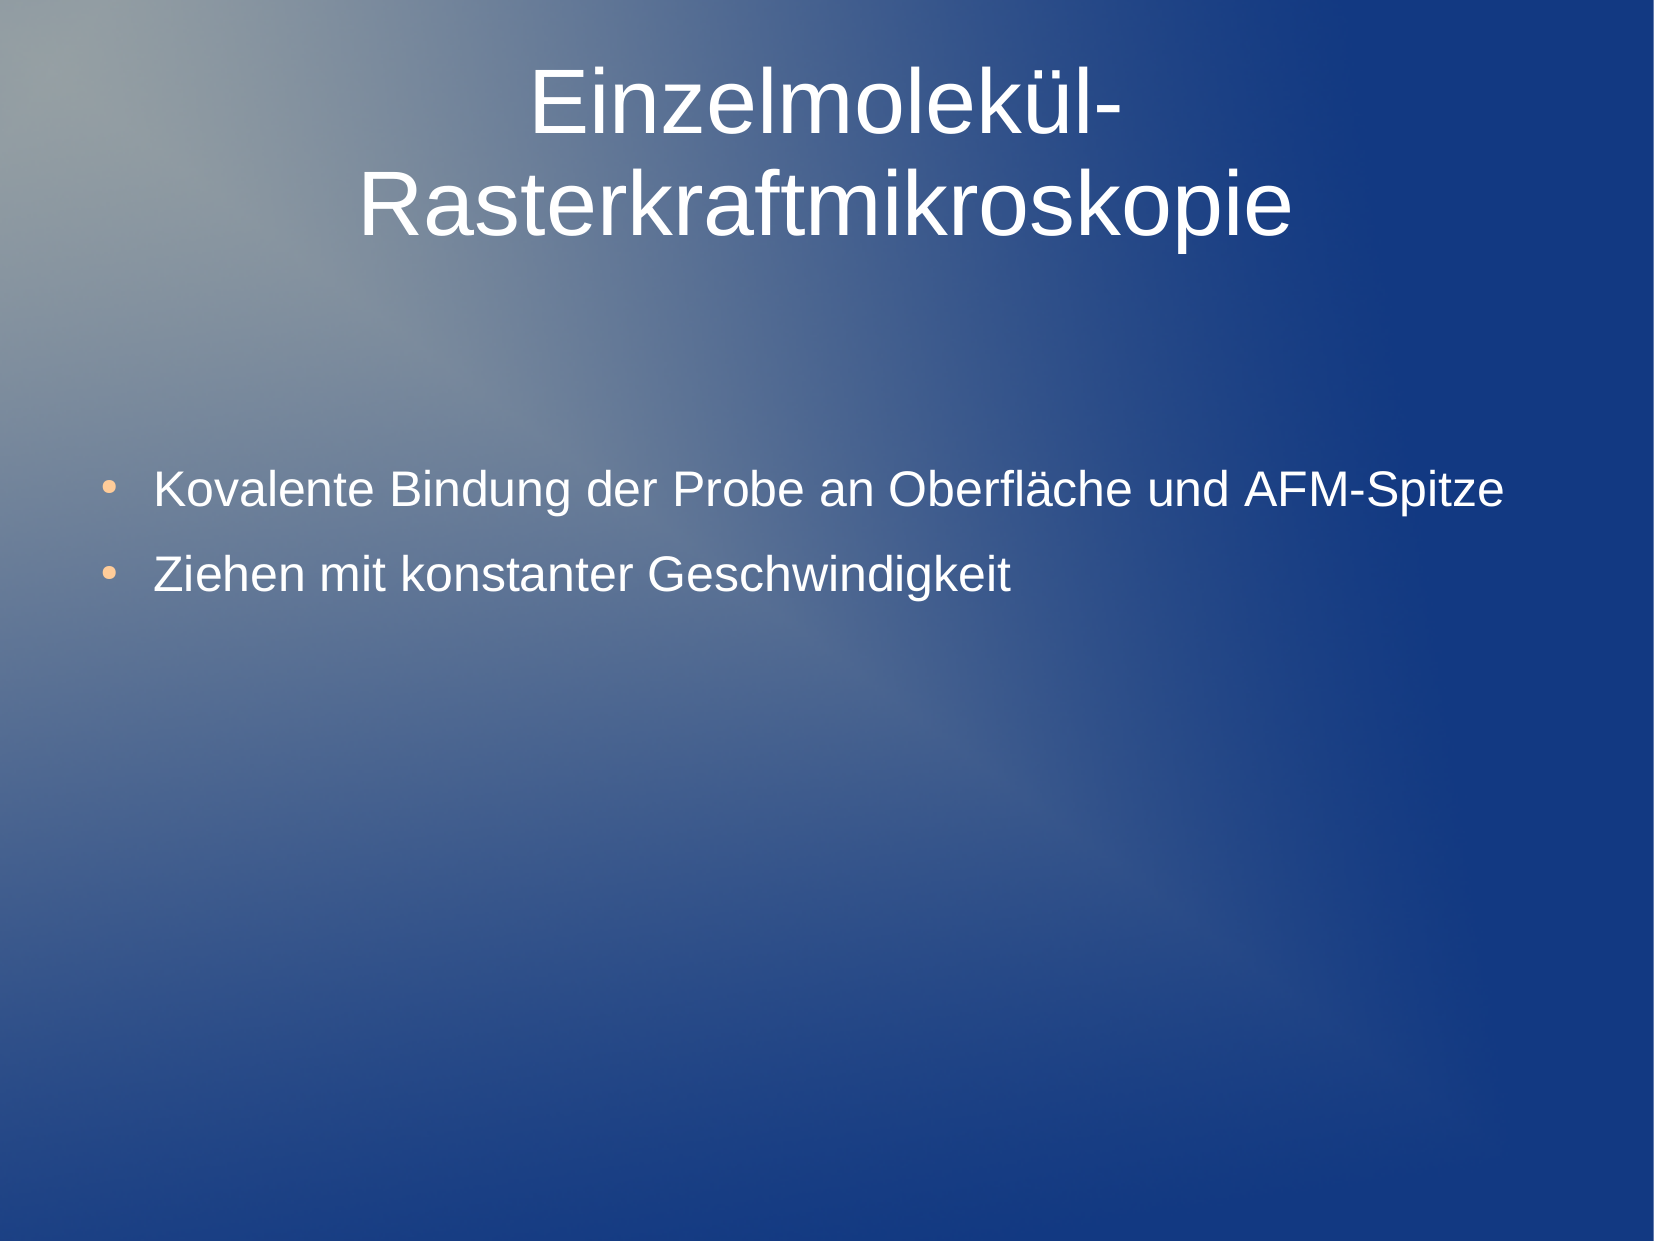

# Einzelmolekül-Rasterkraftmikroskopie
Kovalente Bindung der Probe an Oberfläche und AFM-Spitze
Ziehen mit konstanter Geschwindigkeit